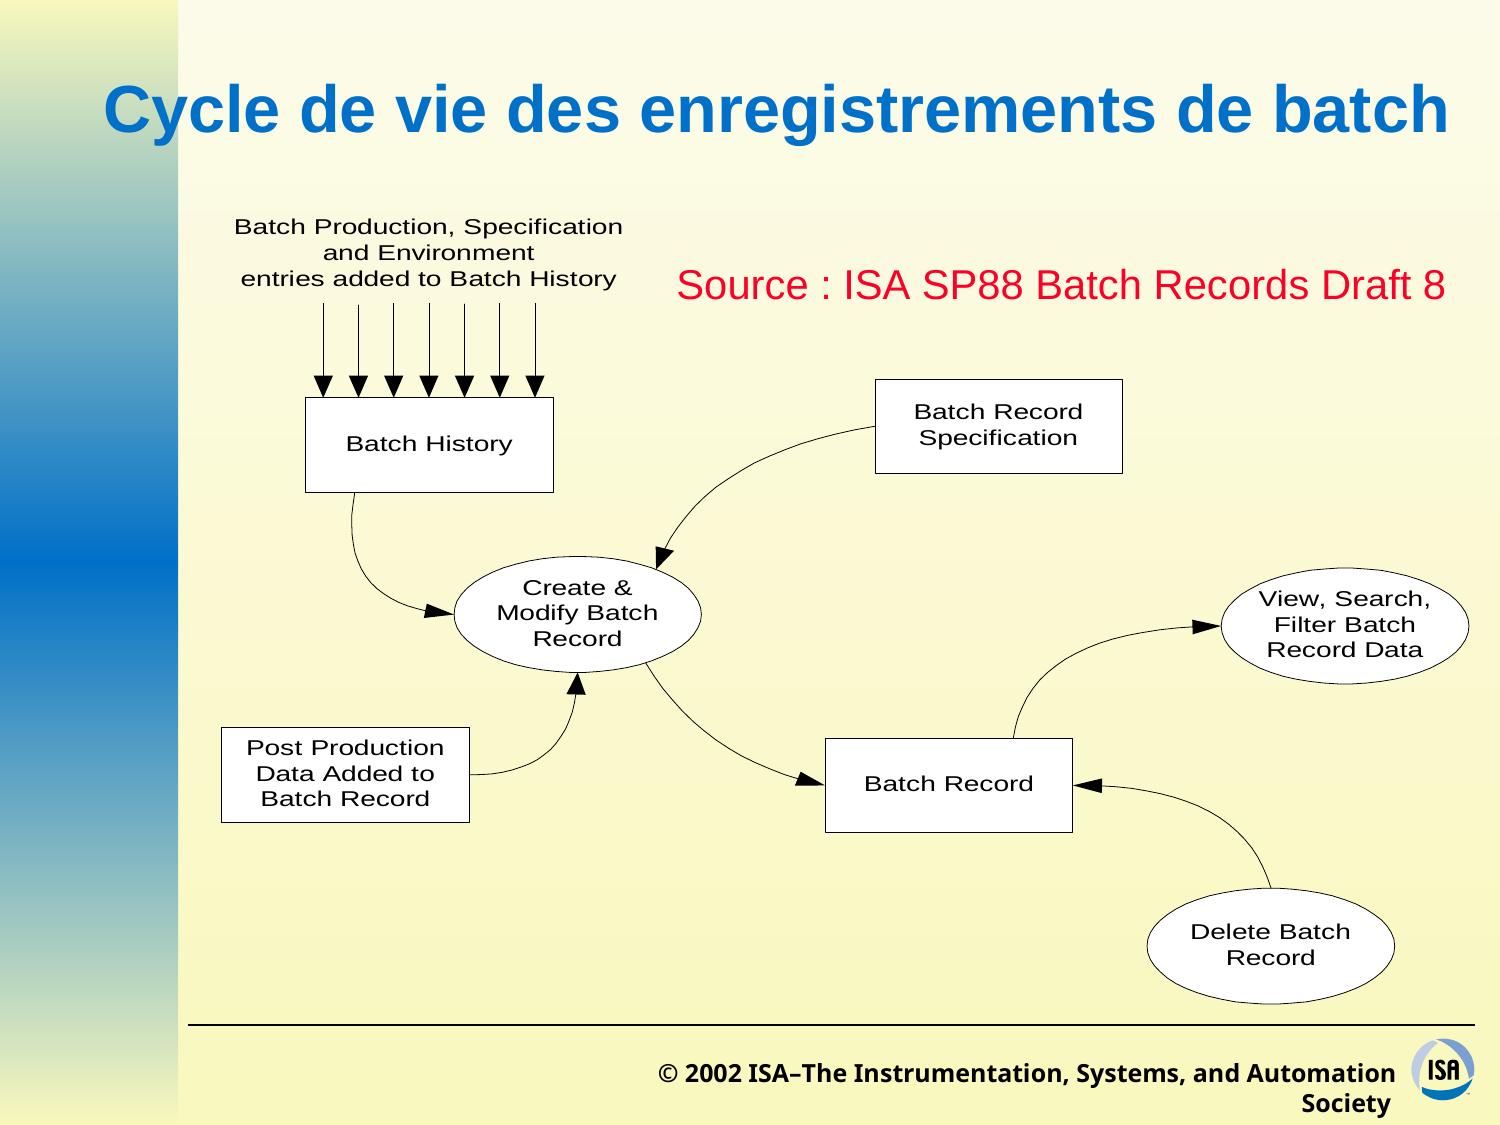

# Cycle de vie des enregistrements de batch
Source : ISA SP88 Batch Records Draft 8